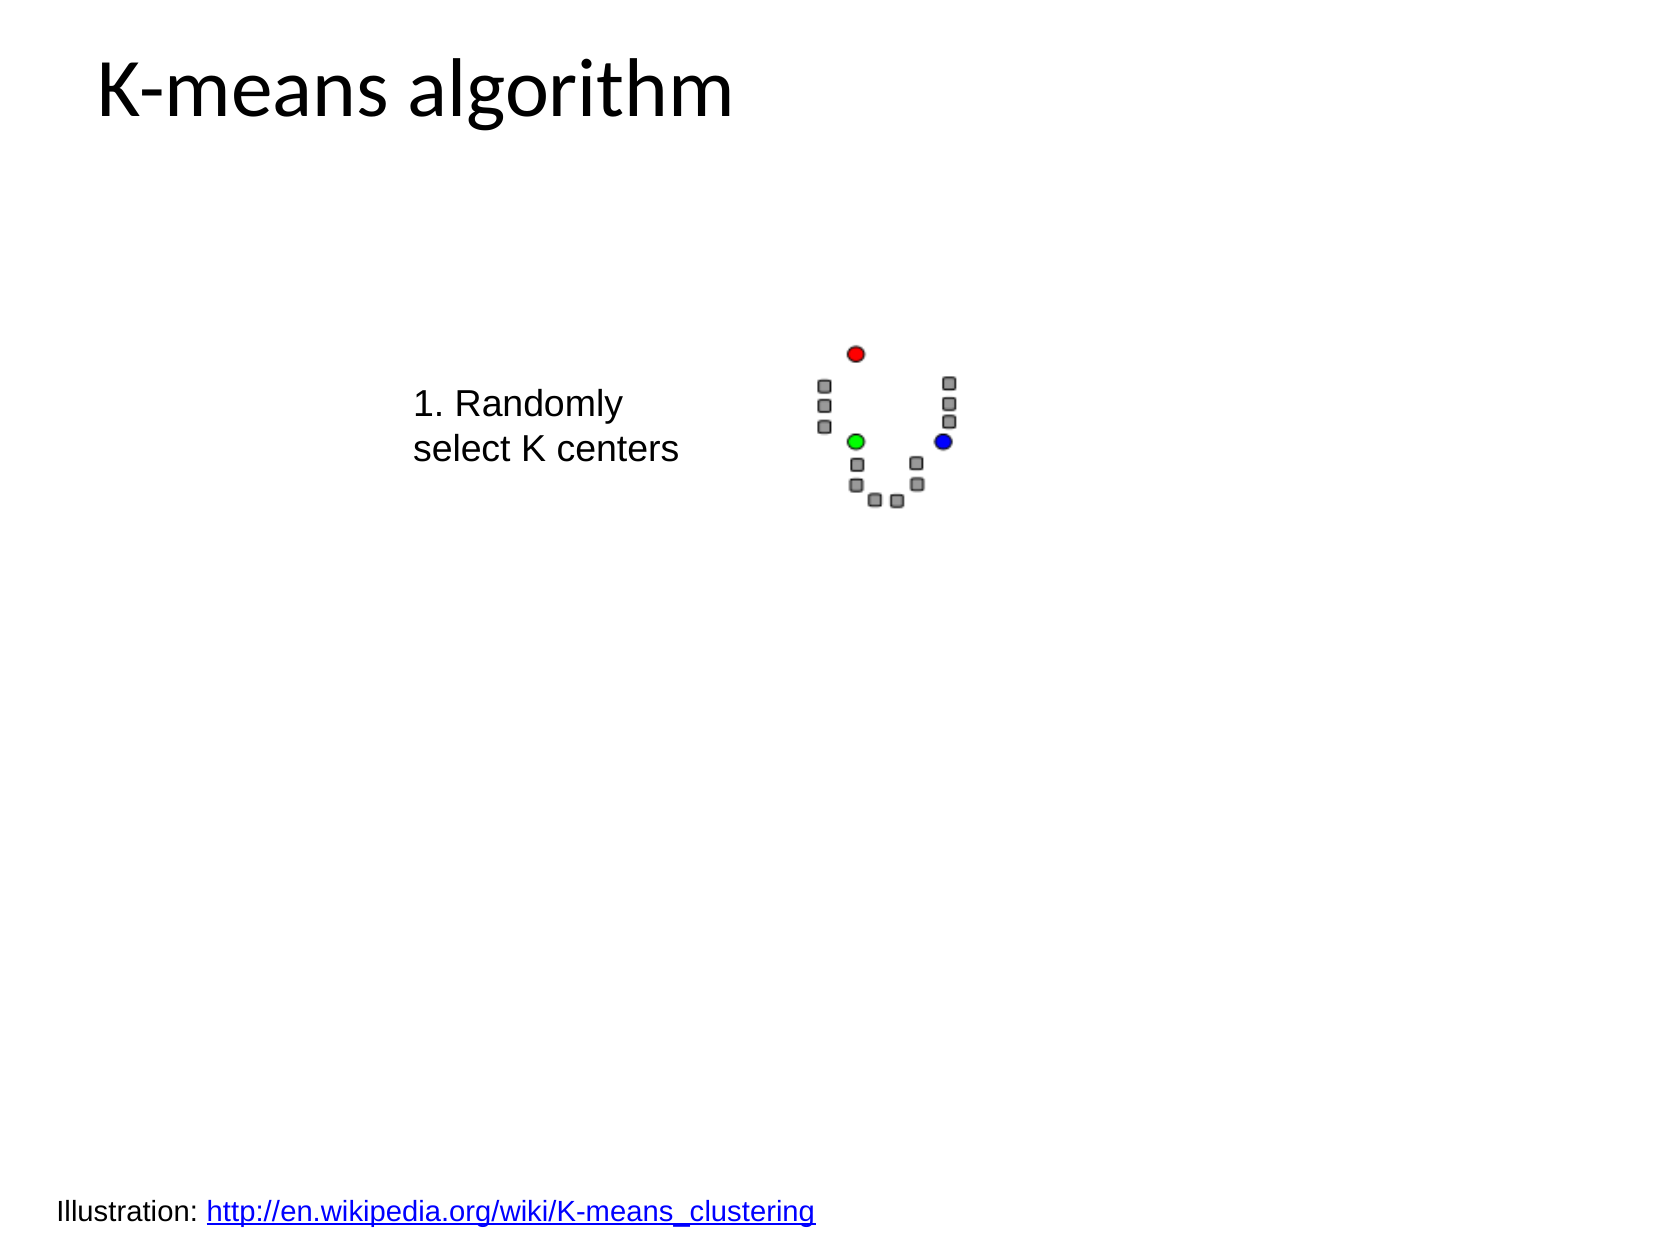

# K-means algorithm
1. Randomly select K centers
Illustration: http://en.wikipedia.org/wiki/K-means_clustering